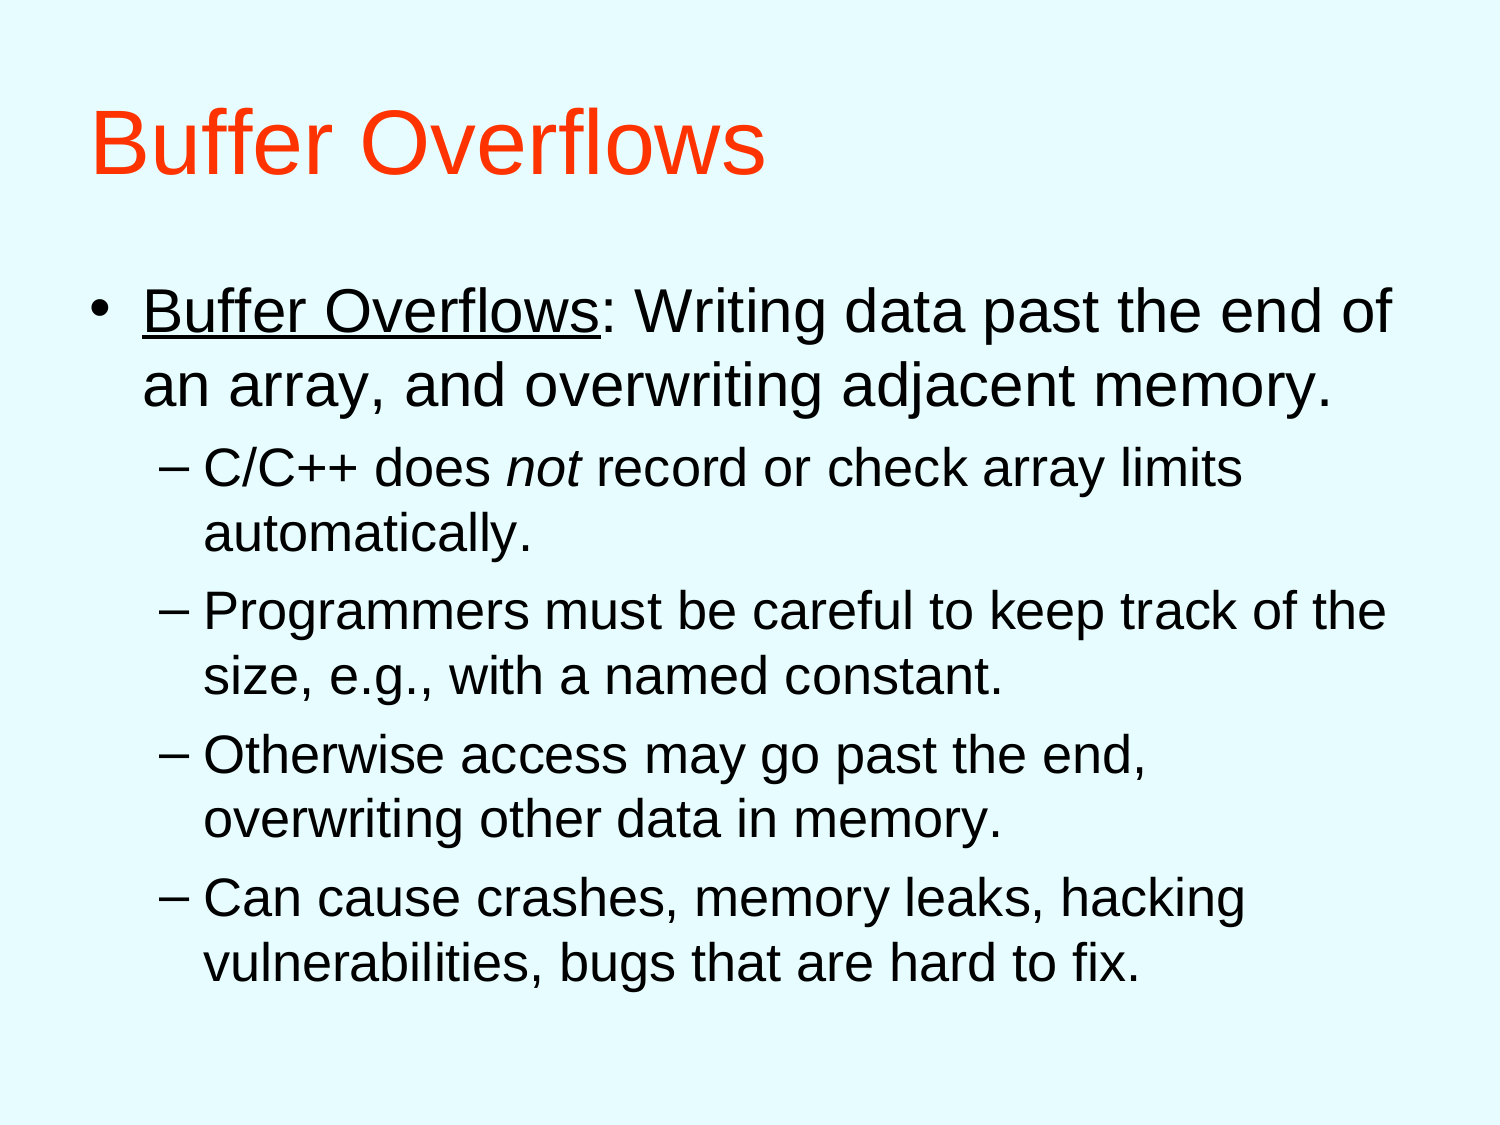

# Buffer Overflows
Buffer Overflows: Writing data past the end of an array, and overwriting adjacent memory.
C/C++ does not record or check array limits automatically.
Programmers must be careful to keep track of the size, e.g., with a named constant.
Otherwise access may go past the end, overwriting other data in memory.
Can cause crashes, memory leaks, hacking vulnerabilities, bugs that are hard to fix.